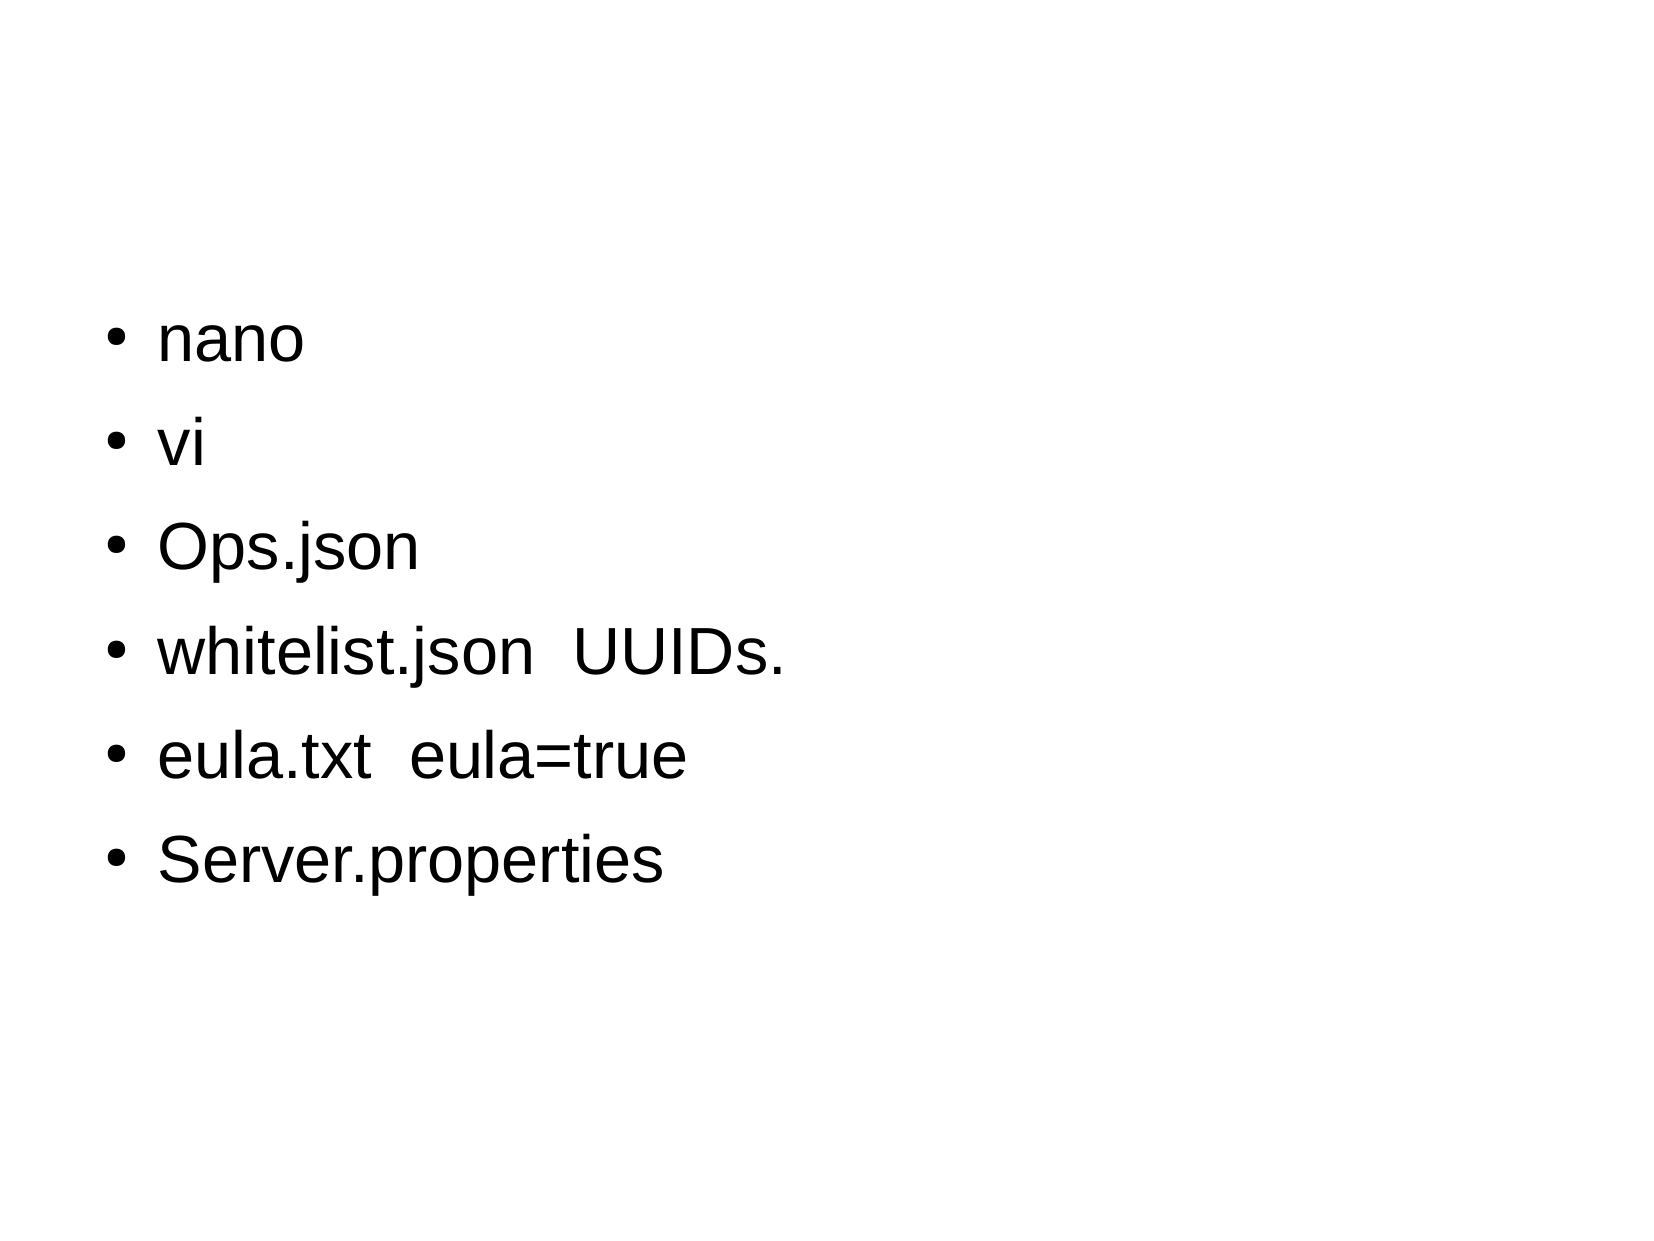

#
nano
vi
Ops.json
whitelist.json UUIDs.
eula.txt eula=true
Server.properties